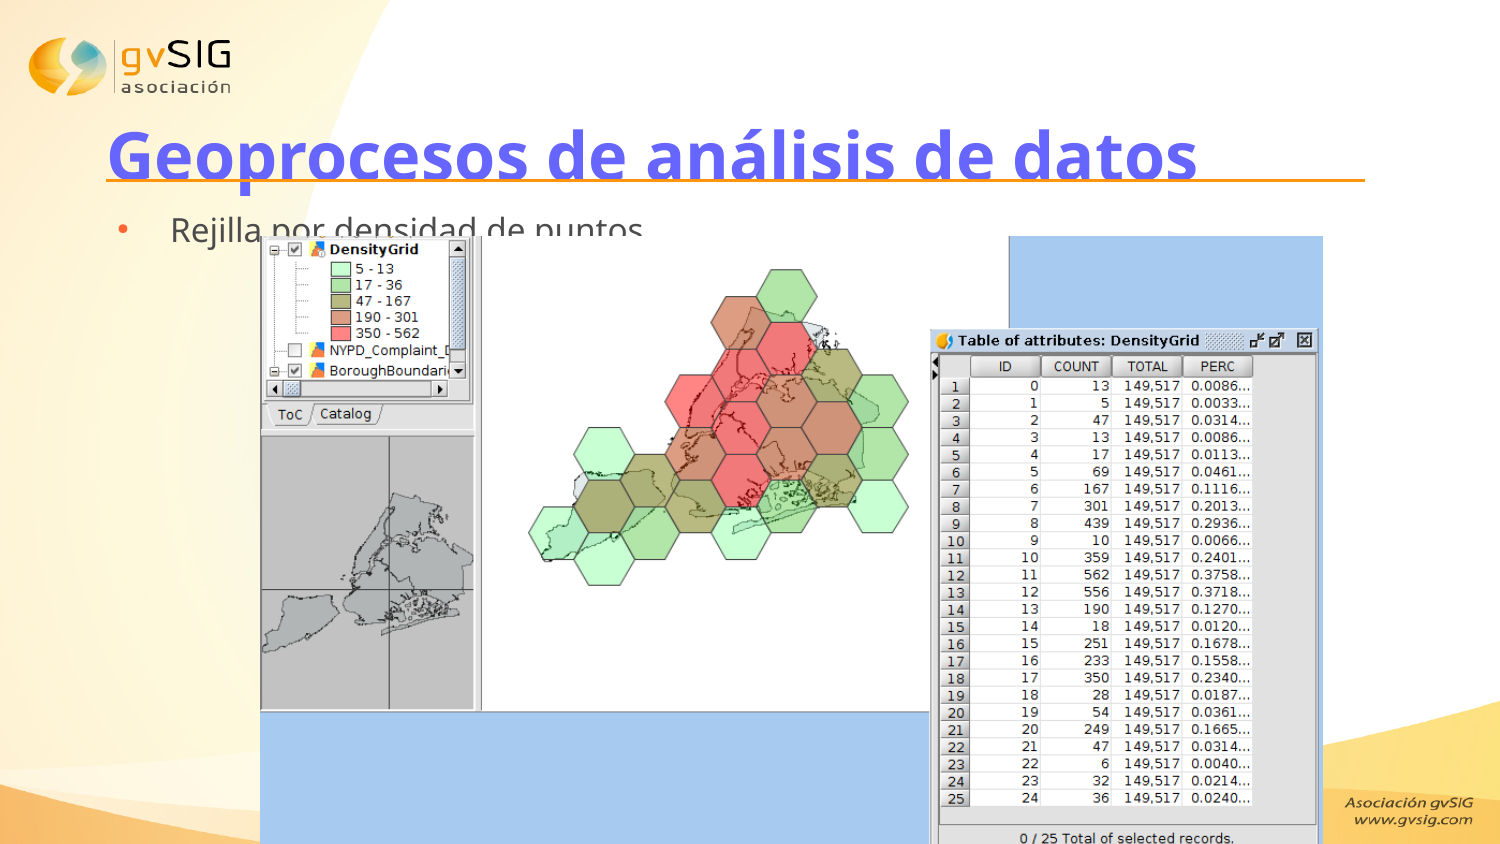

# Geoprocesos de análisis de datos
Rejilla por densidad de puntos